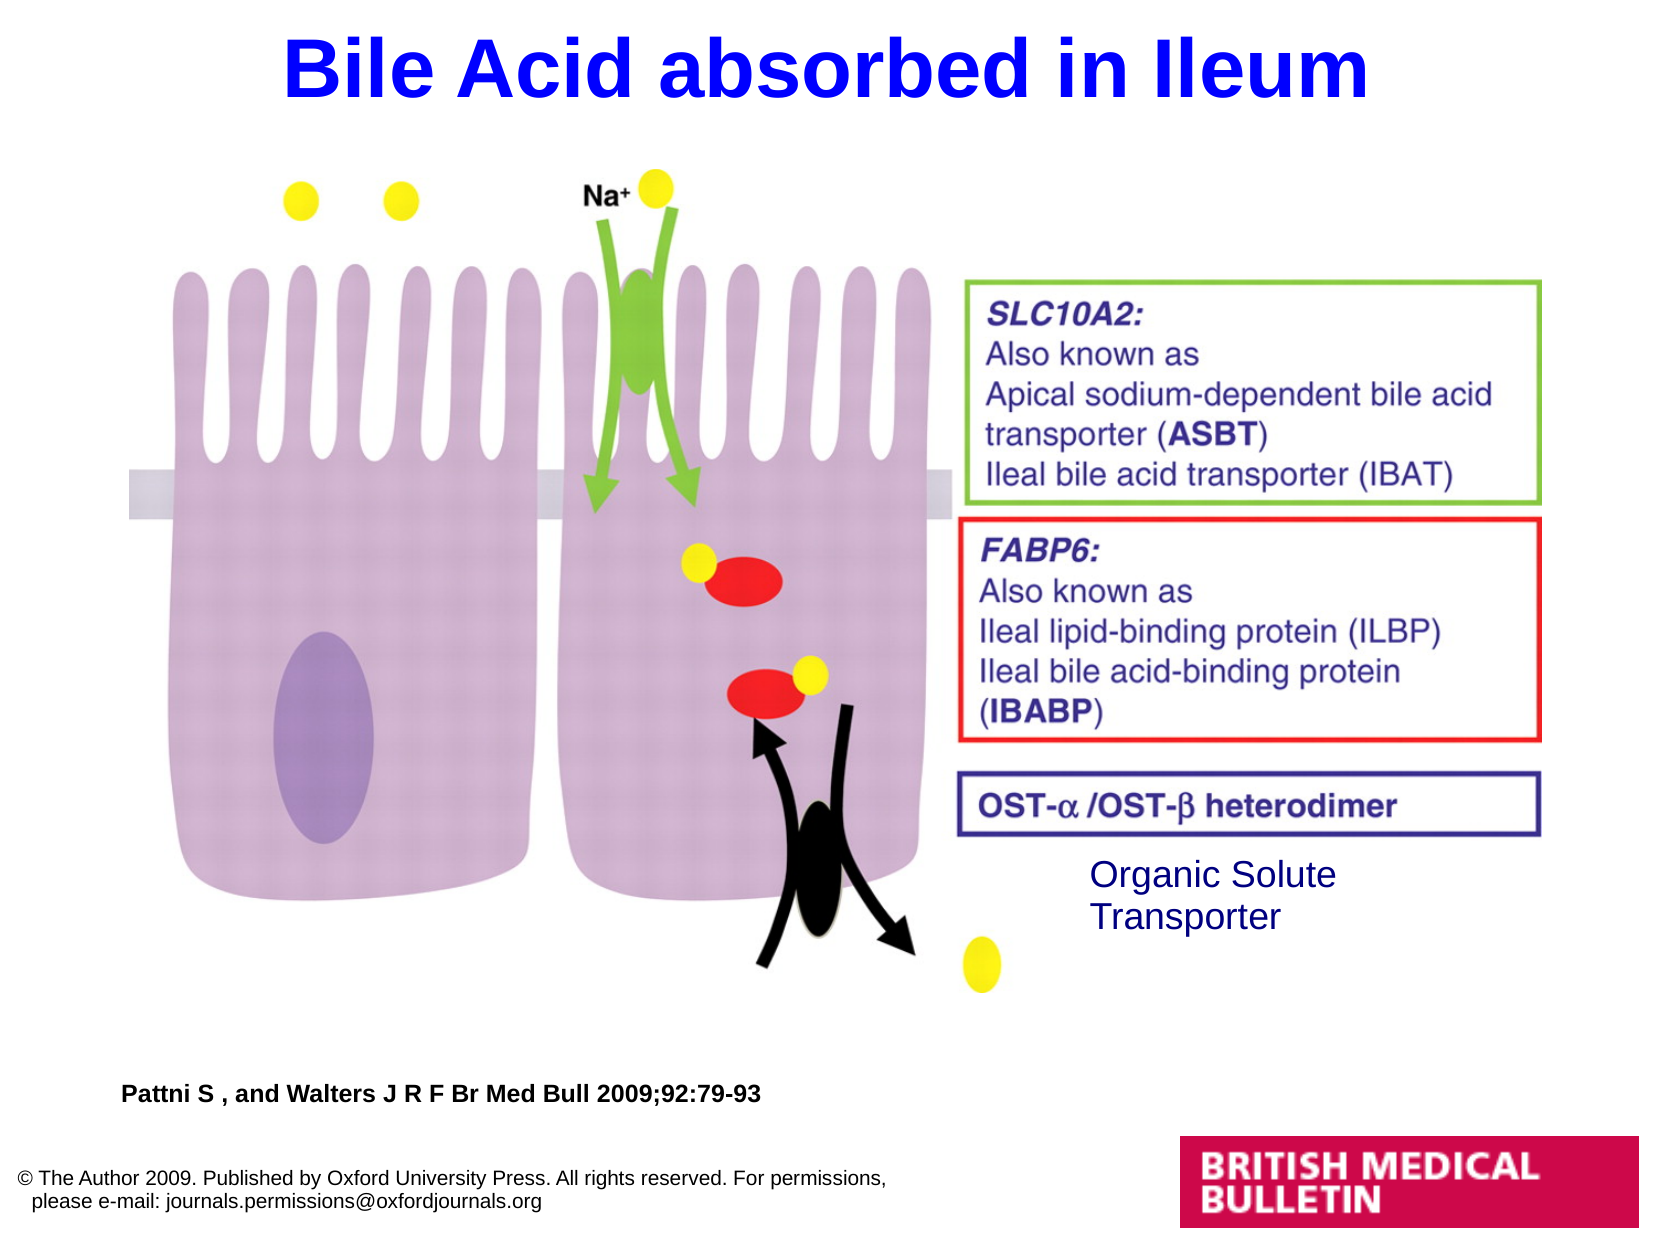

Bile Acid absorbed in Ileum
Organic Solute Transporter
Pattni S , and Walters J R F Br Med Bull 2009;92:79-93
© The Author 2009. Published by Oxford University Press. All rights reserved. For permissions, please e-mail: journals.permissions@oxfordjournals.org